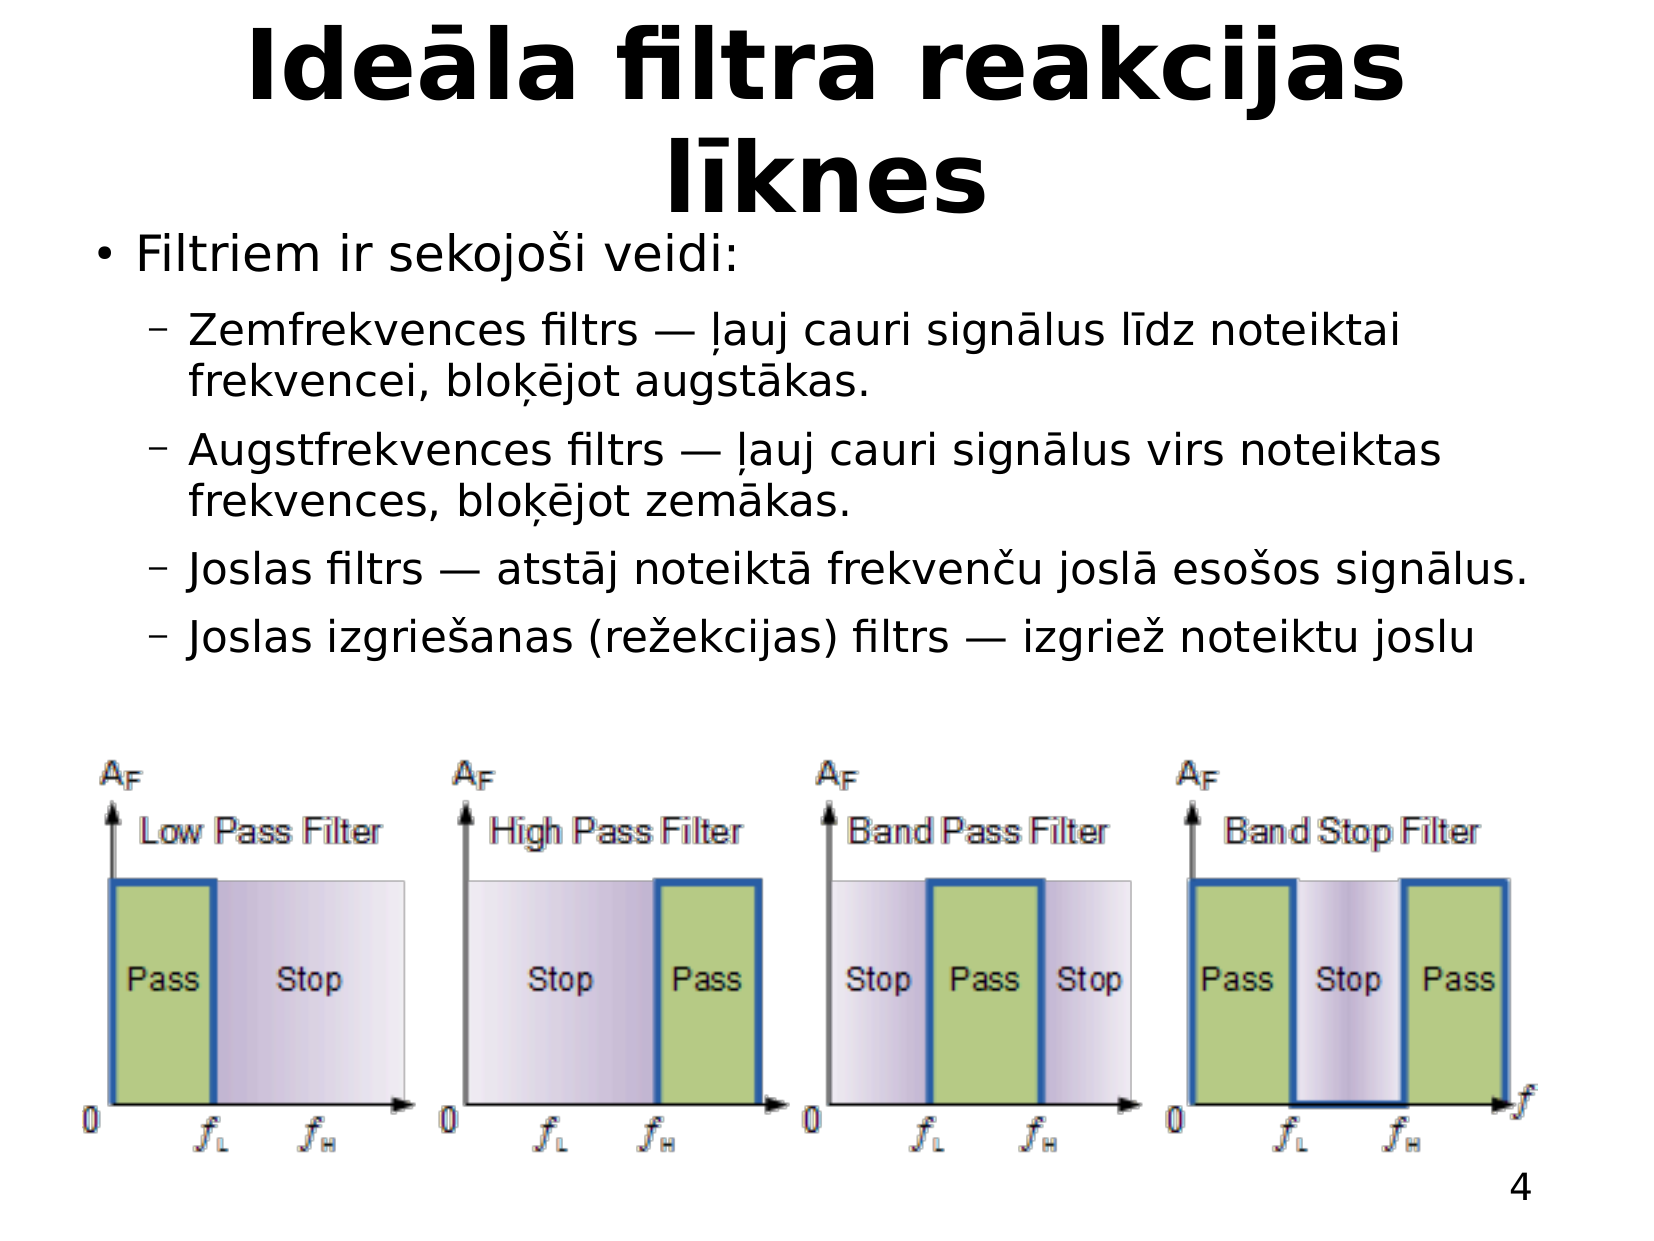

# Ideāla filtra reakcijas līknes
Filtriem ir sekojoši veidi:
Zemfrekvences filtrs — ļauj cauri signālus līdz noteiktai frekvencei, bloķējot augstākas.
Augstfrekvences filtrs — ļauj cauri signālus virs noteiktas frekvences, bloķējot zemākas.
Joslas filtrs — atstāj noteiktā frekvenču joslā esošos signālus.
Joslas izgriešanas (režekcijas) filtrs — izgriež noteiktu joslu